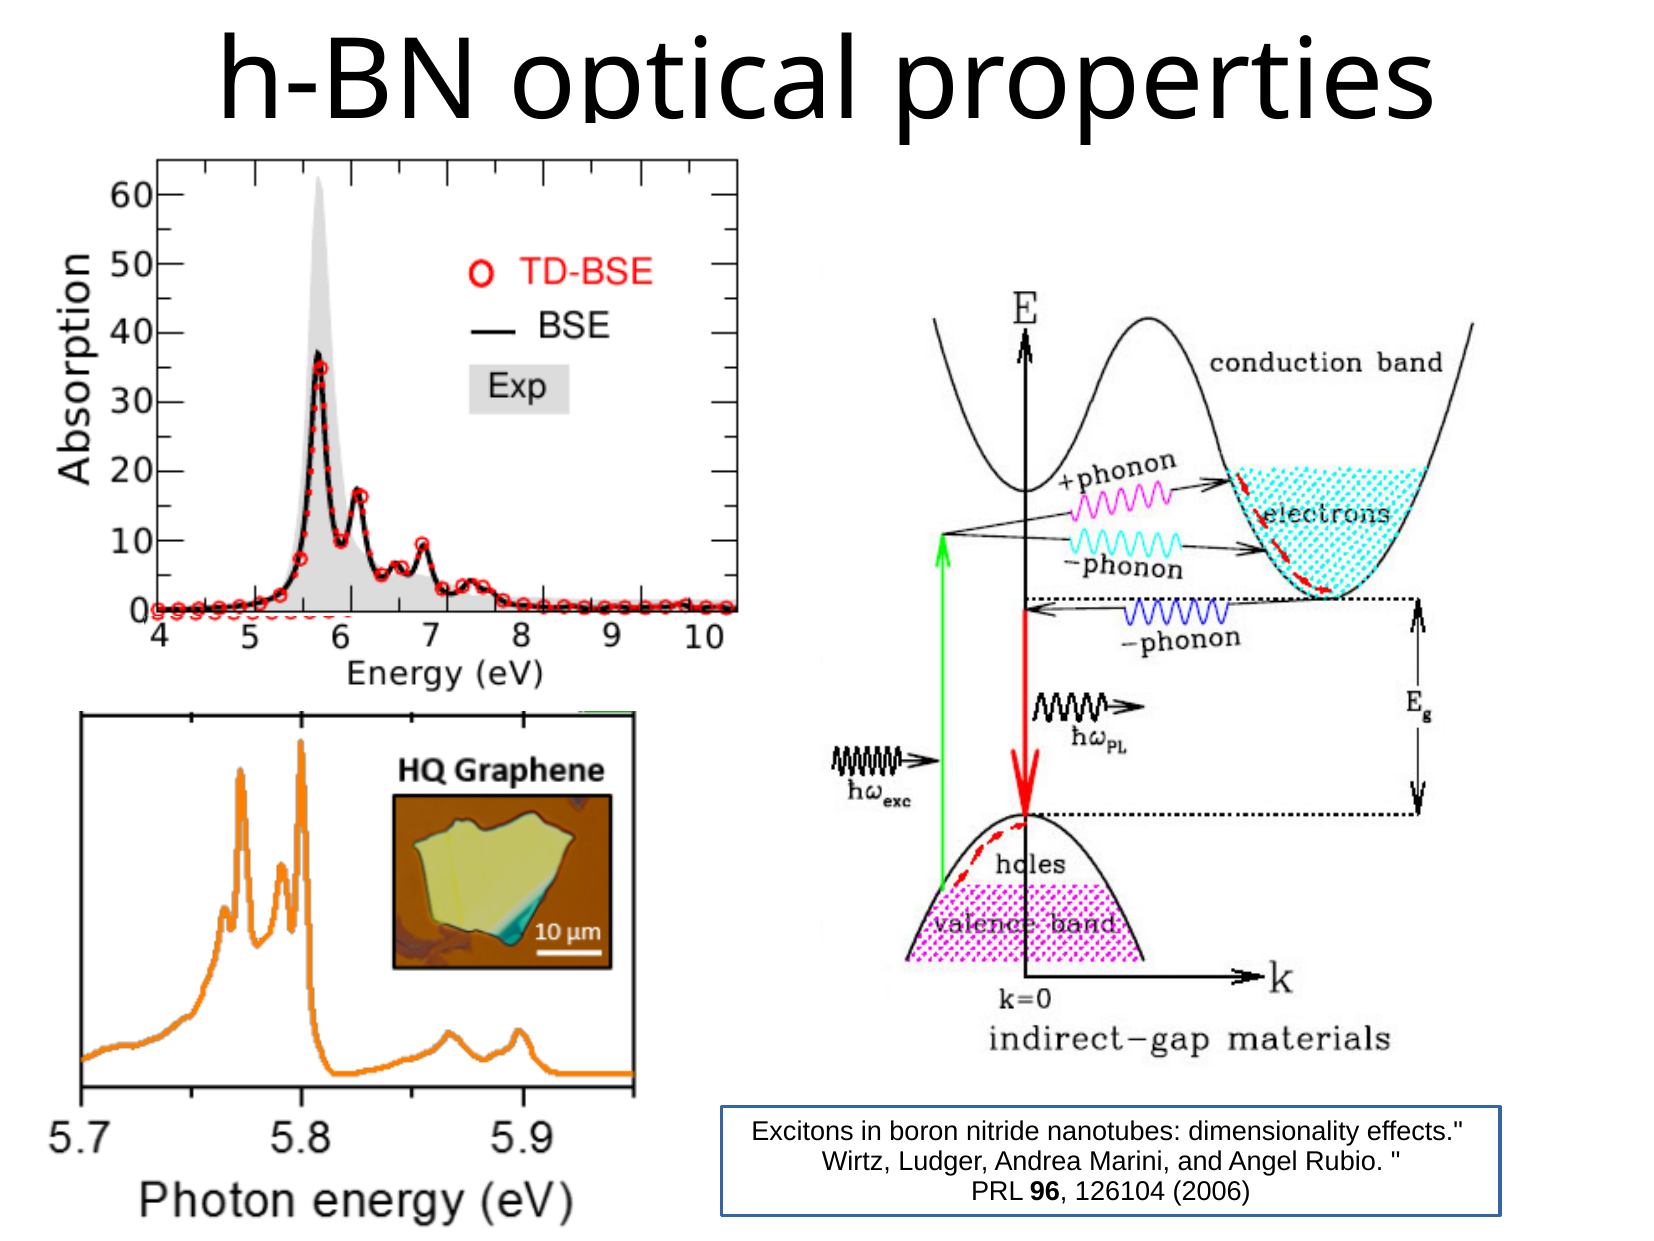

# h-BN optical properties
Excitons in boron nitride nanotubes: dimensionality effects."
Wirtz, Ludger, Andrea Marini, and Angel Rubio. "
PRL 96, 126104 (2006)